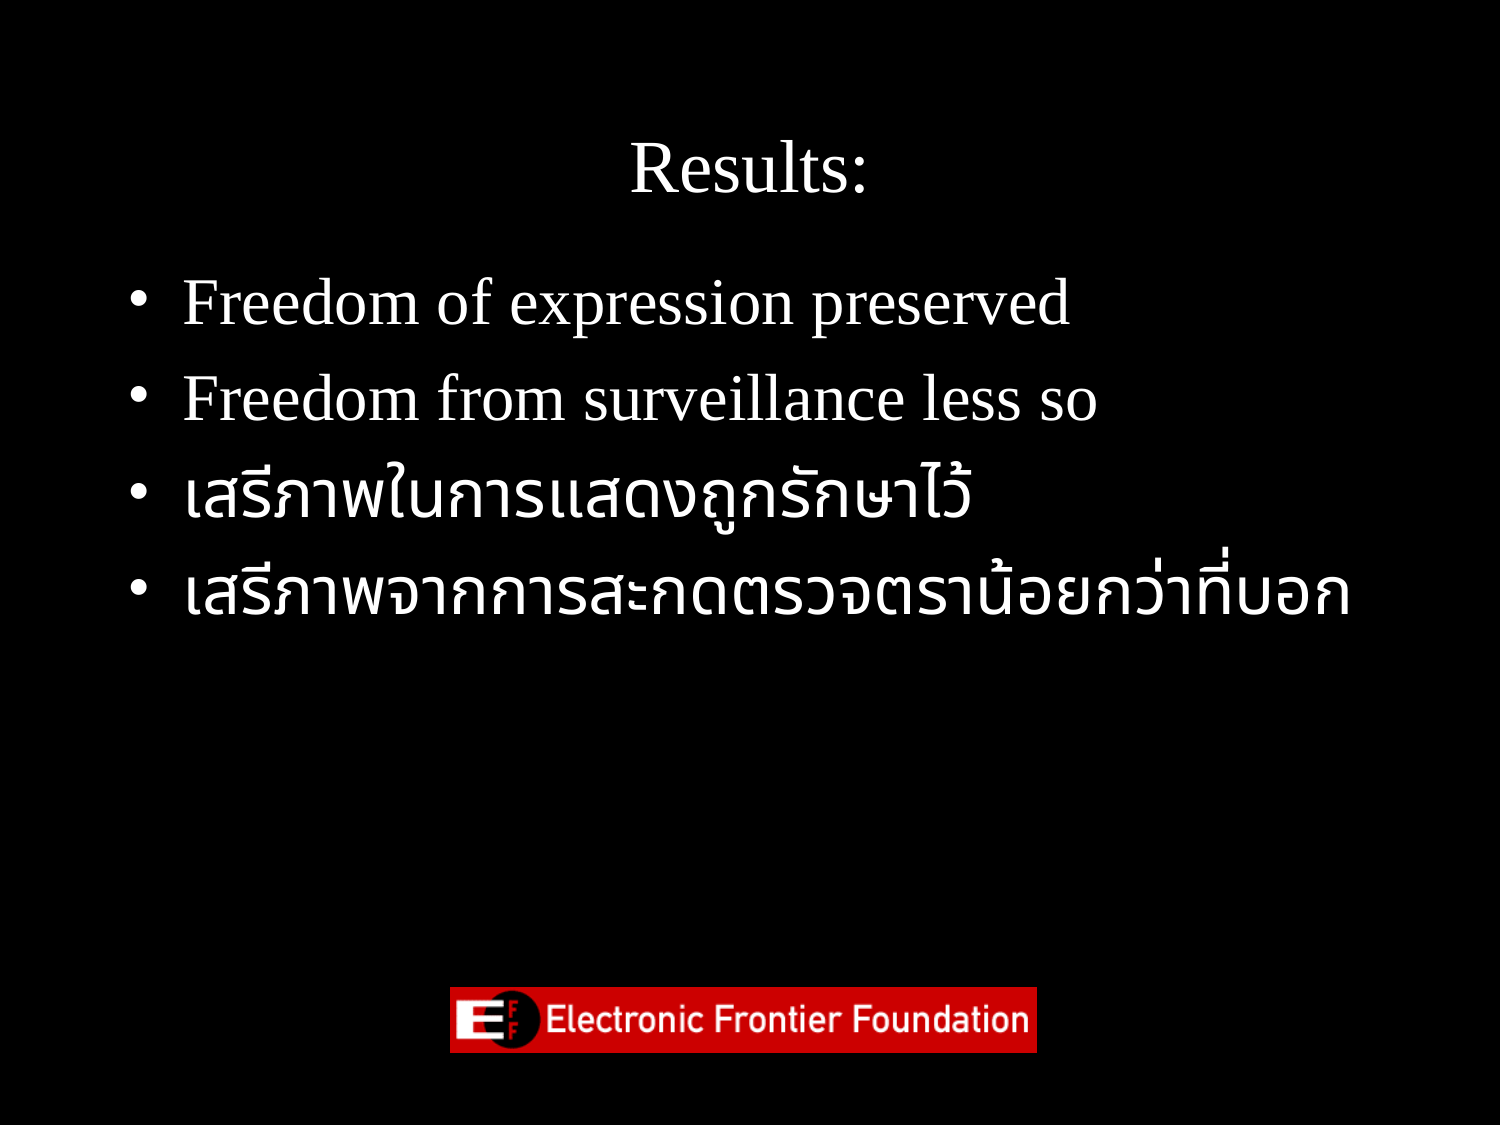

# Results:
Freedom of expression preserved
Freedom from surveillance less so
เสรีภาพในการแสดงถูกรักษาไว้
เสรีภาพจากการสะกดตรวจตราน้อยกว่าที่บอก